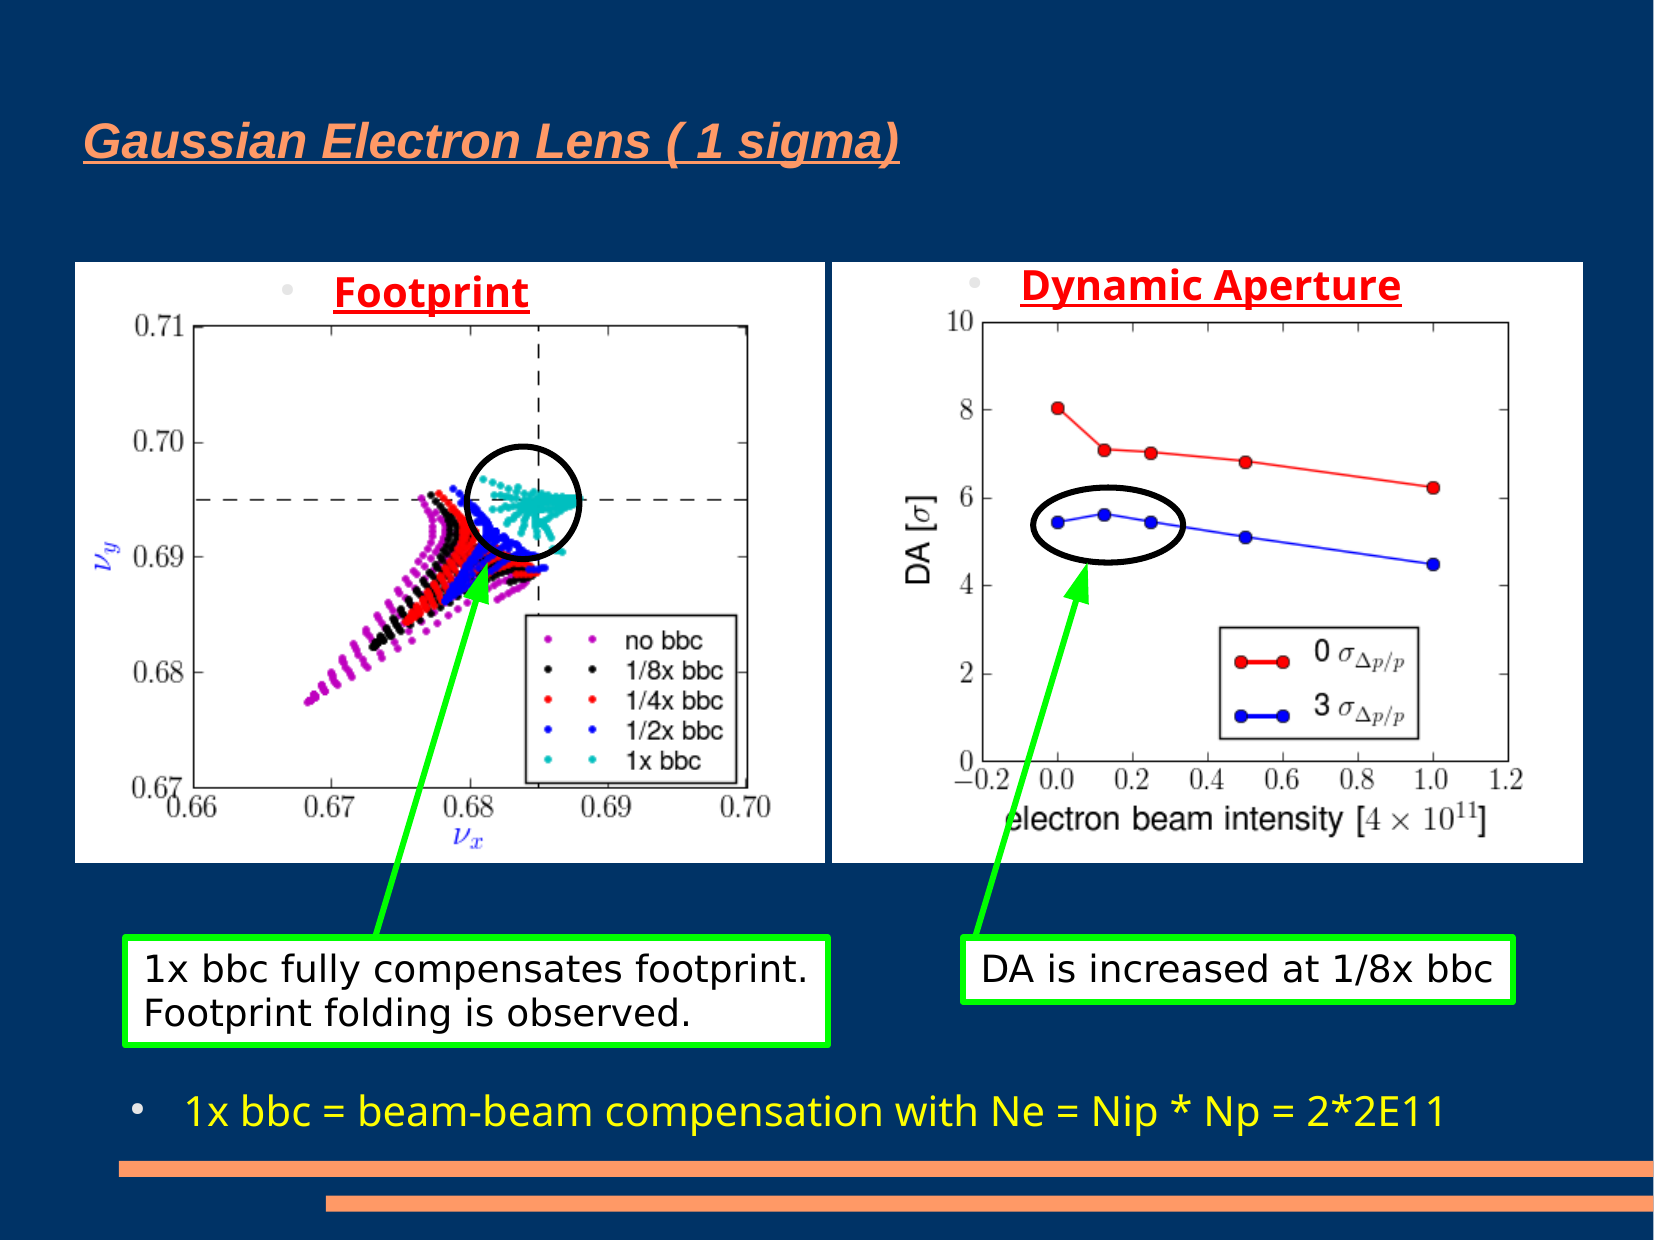

# Gaussian Electron Lens ( 1 sigma)
Dynamic Aperture
Footprint
1x bbc fully compensates footprint.
Footprint folding is observed.
DA is increased at 1/8x bbc
1x bbc = beam-beam compensation with Ne = Nip * Np = 2*2E11